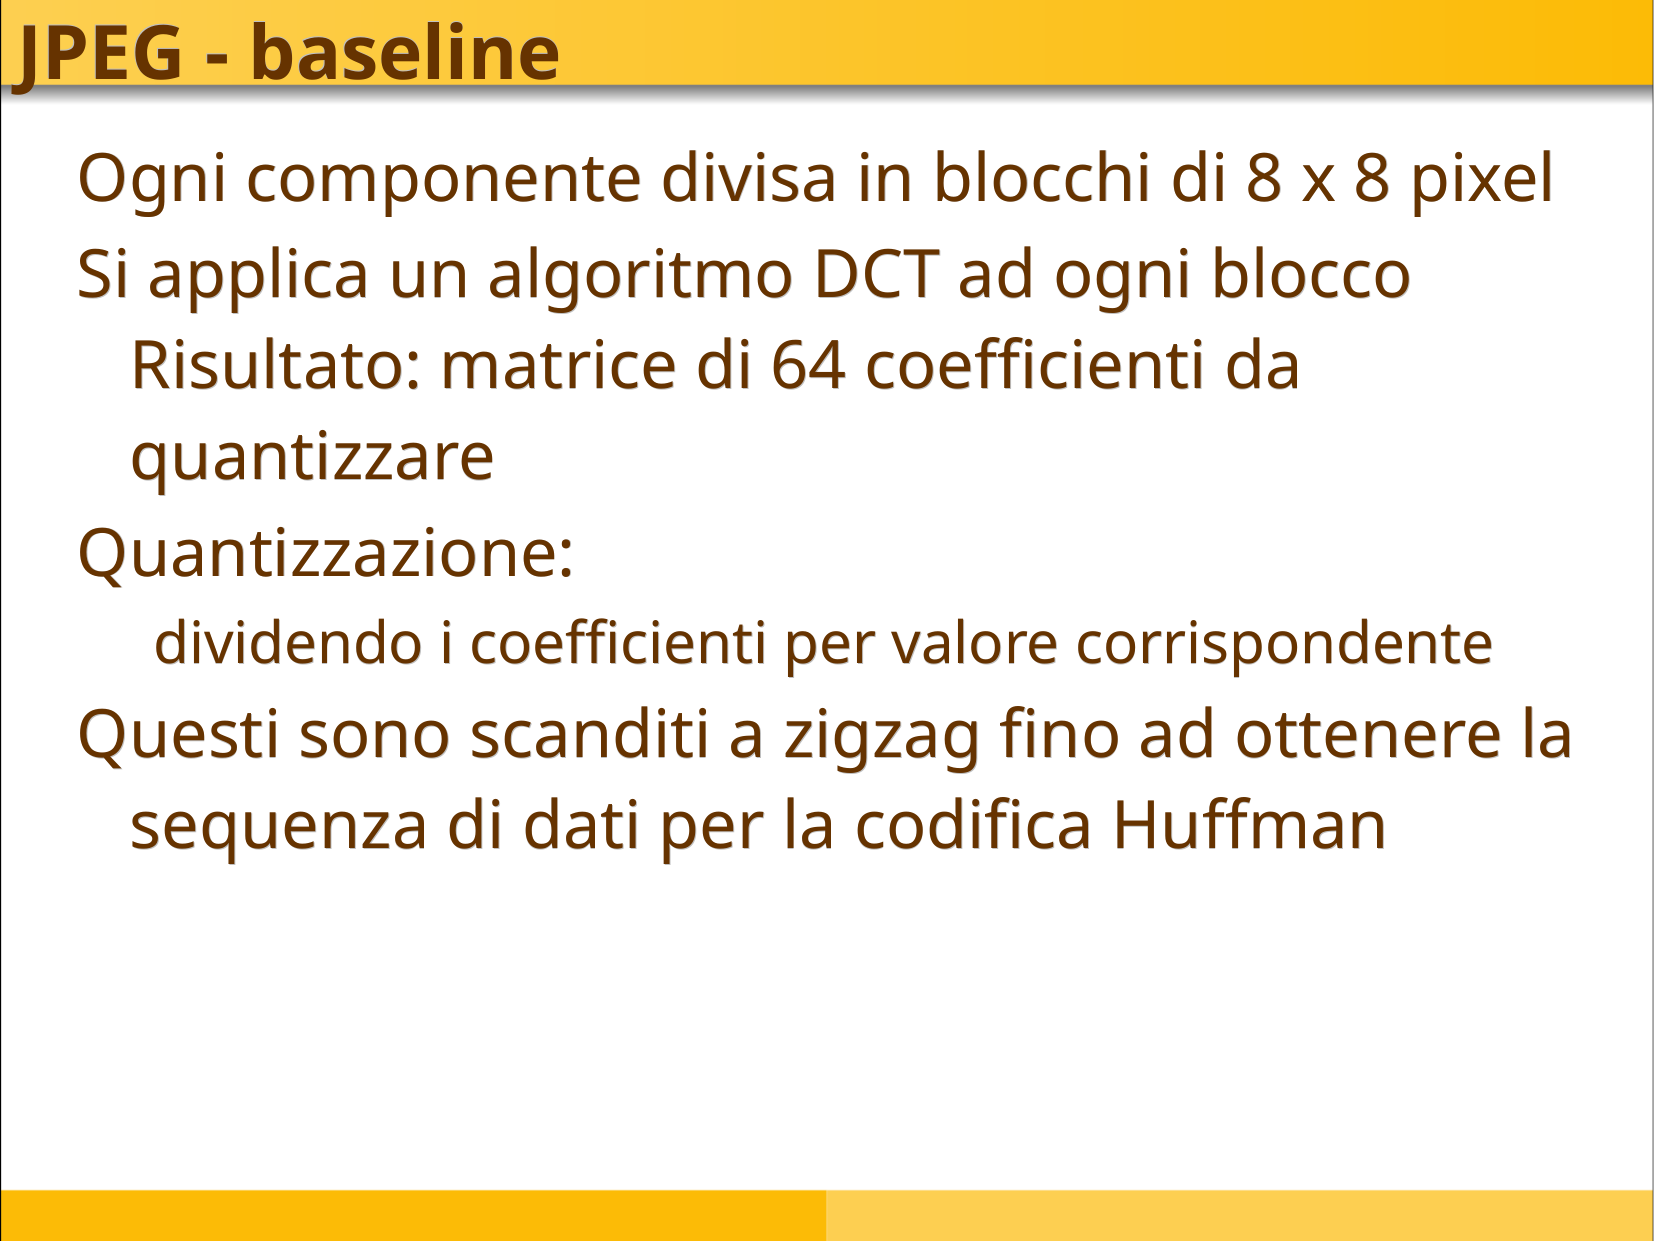

# JPEG - baseline
Ogni componente divisa in blocchi di 8 x 8 pixel
Si applica un algoritmo DCT ad ogni blocco
Risultato: matrice di 64 coefficienti da quantizzare
Quantizzazione:
dividendo i coefficienti per valore corrispondente
Questi sono scanditi a zigzag fino ad ottenere la sequenza di dati per la codifica Huffman